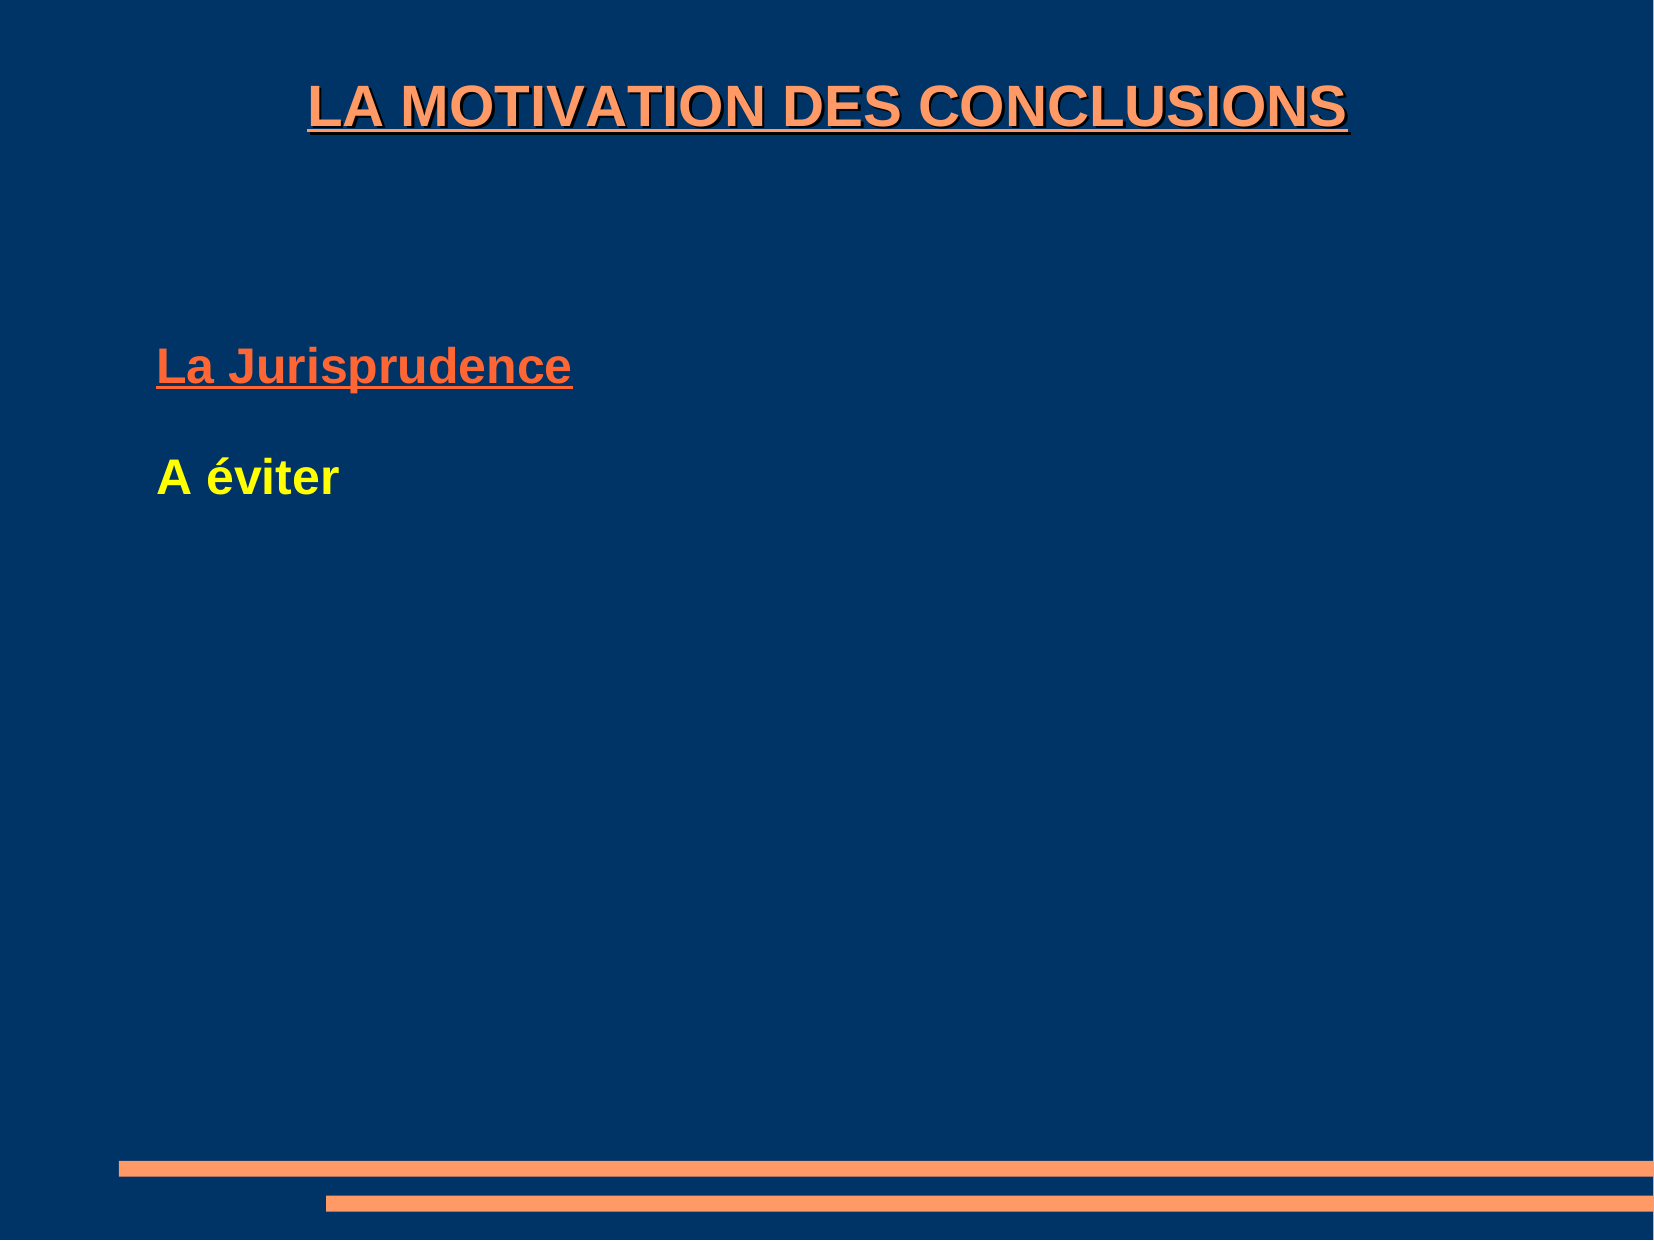

# LA MOTIVATION DES CONCLUSIONS
La Jurisprudence
A éviter